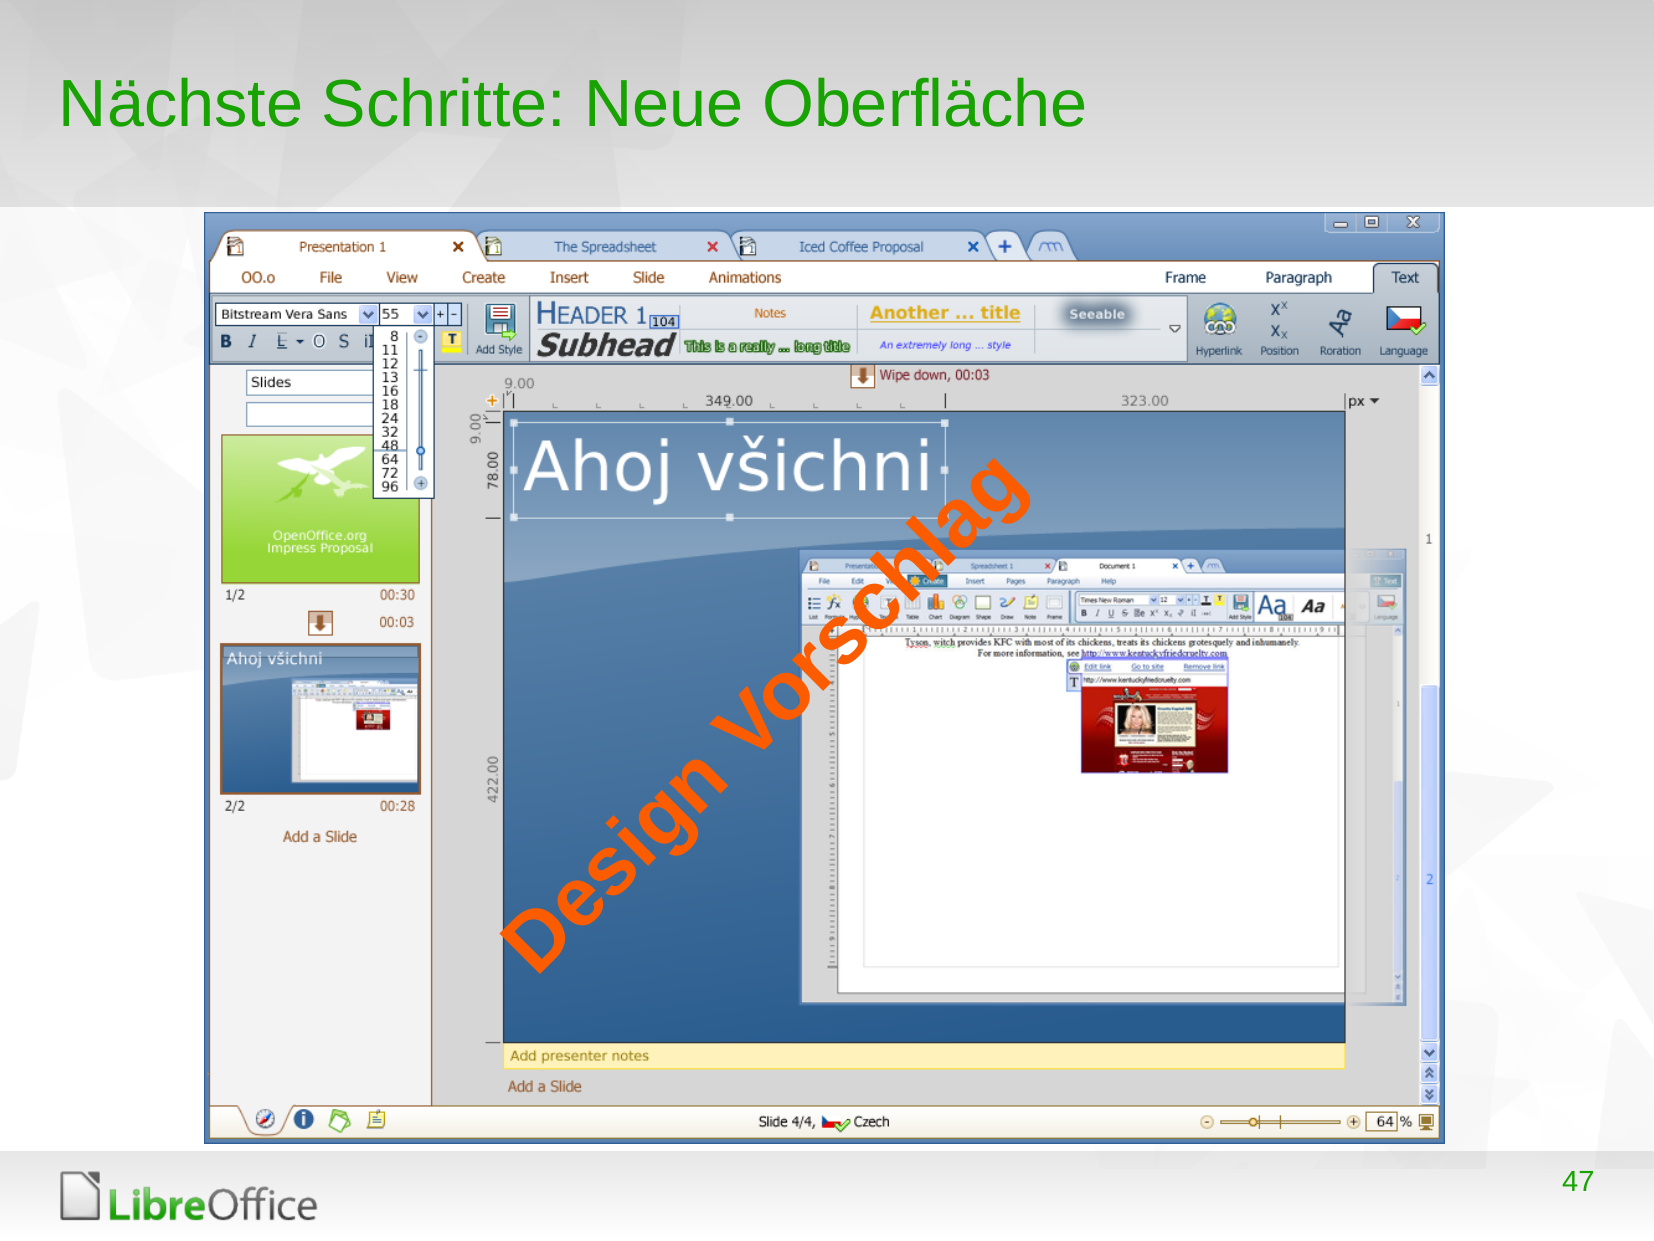

# Nächste Schritte: Neue Oberfläche
Design Vorschlag
47